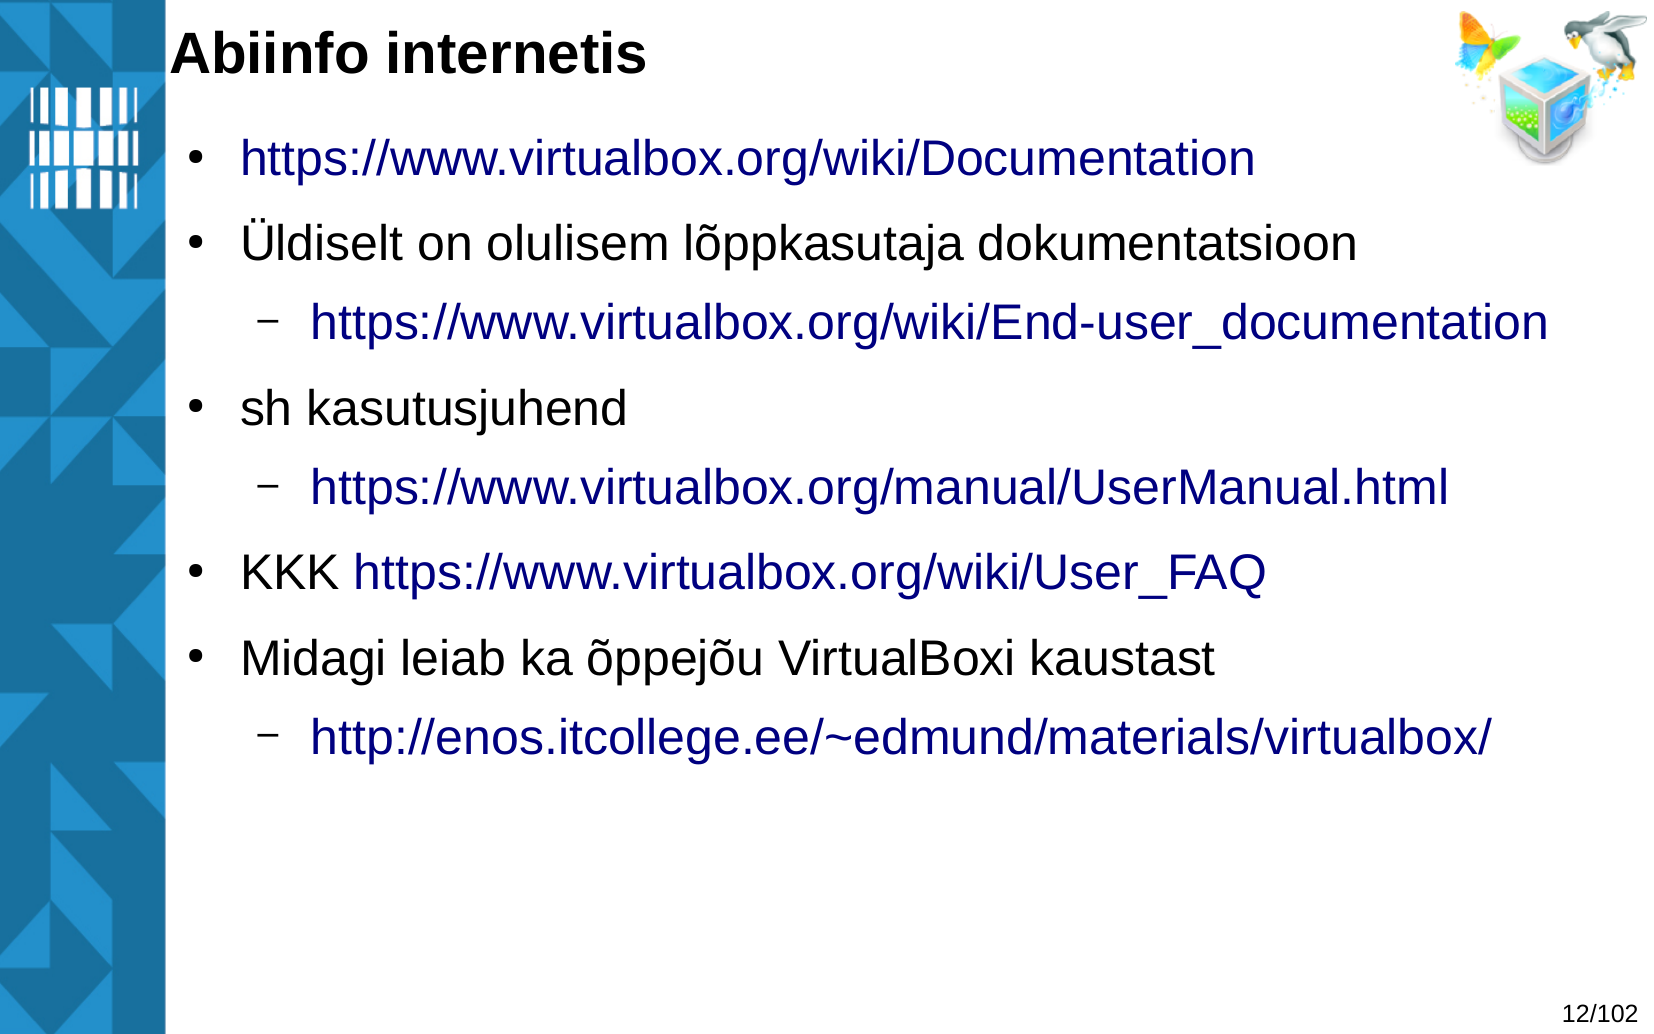

# Abiinfo internetis
https://www.virtualbox.org/wiki/Documentation
Üldiselt on olulisem lõppkasutaja dokumentatsioon
https://www.virtualbox.org/wiki/End-user_documentation
sh kasutusjuhend
https://www.virtualbox.org/manual/UserManual.html
KKK https://www.virtualbox.org/wiki/User_FAQ
Midagi leiab ka õppejõu VirtualBoxi kaustast
http://enos.itcollege.ee/~edmund/materials/virtualbox/